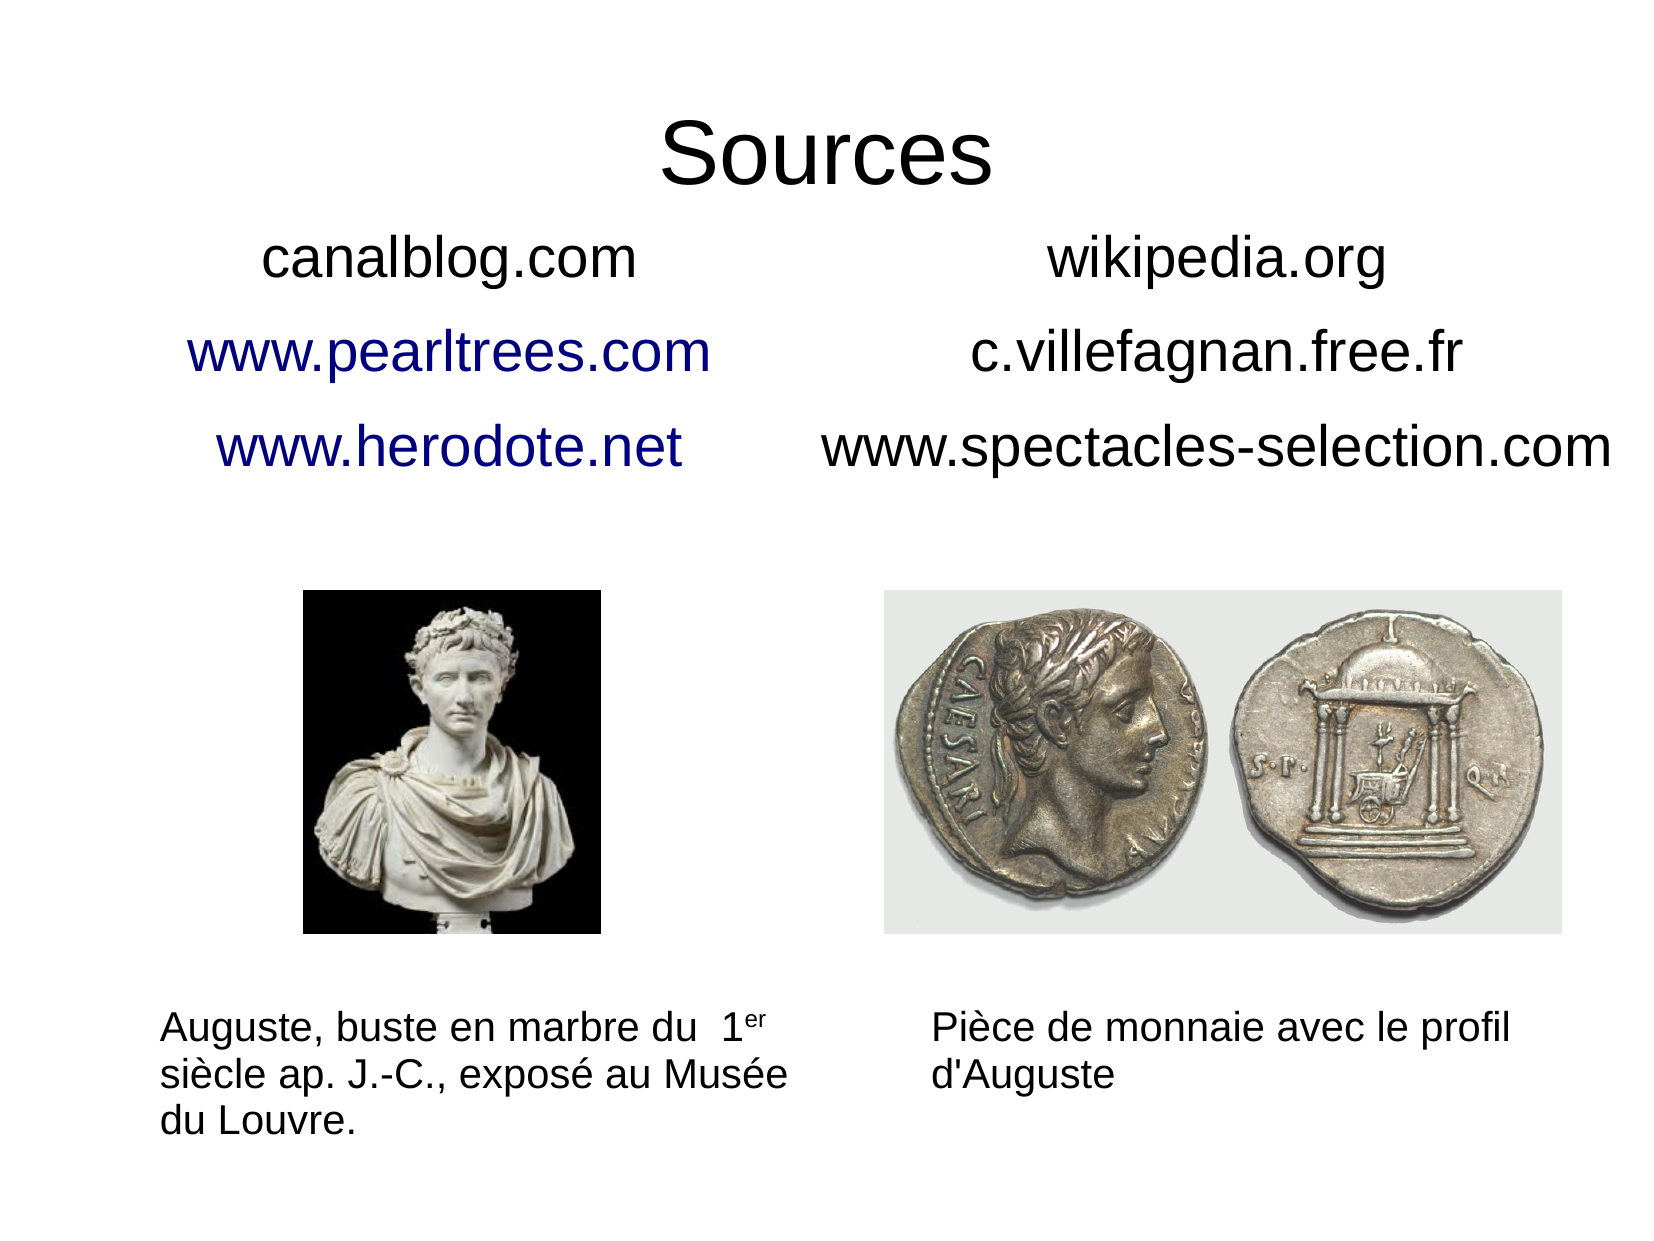

# Sources
canalblog.com
www.pearltrees.com
www.herodote.net
wikipedia.org
c.villefagnan.free.fr
www.spectacles-selection.com
Auguste, buste en marbre du 1er siècle ap. J.-C., exposé au Musée du Louvre.
Pièce de monnaie avec le profil d'Auguste